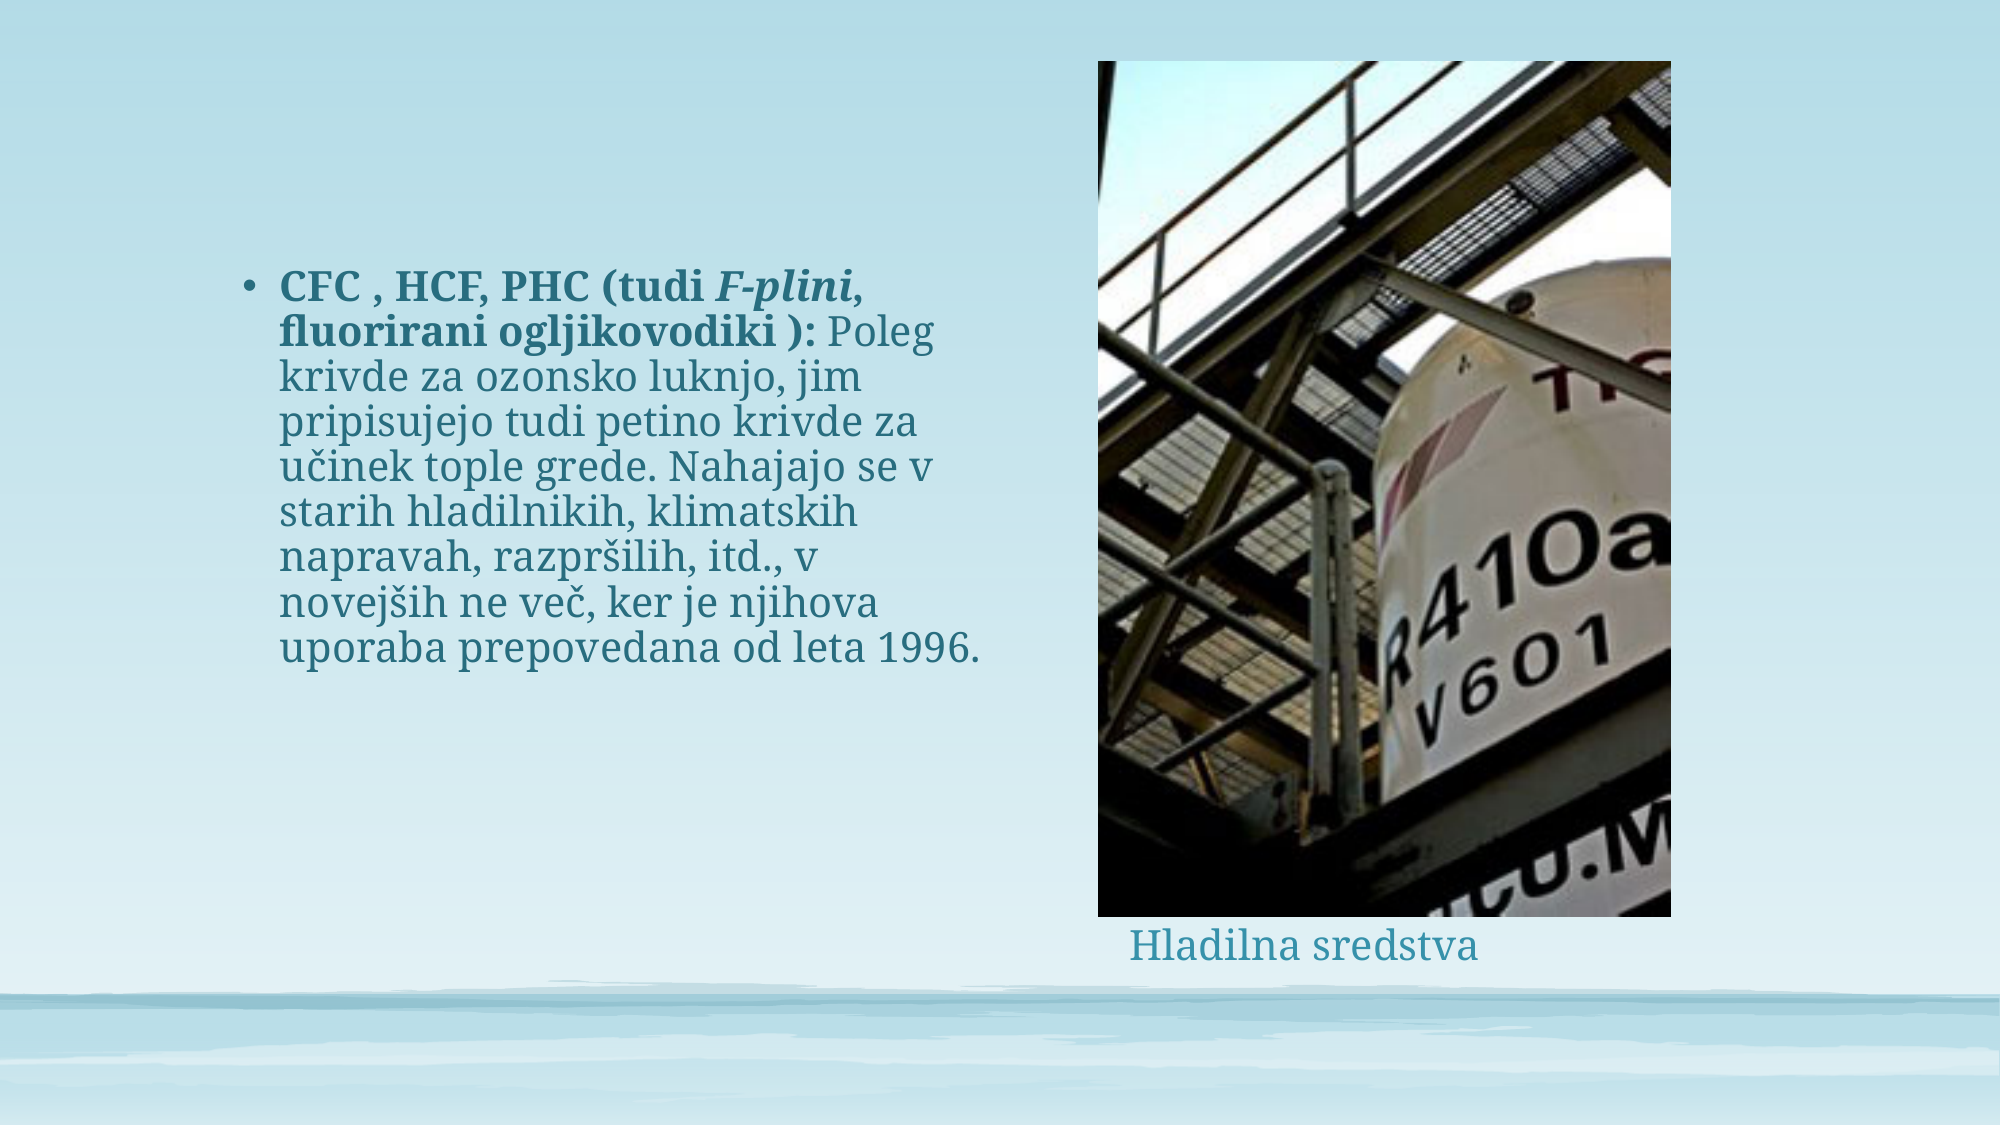

#
CFC , HCF, PHC (tudi F-plini, fluorirani ogljikovodiki ): Poleg krivde za ozonsko luknjo, jim pripisujejo tudi petino krivde za učinek tople grede. Nahajajo se v starih hladilnikih, klimatskih napravah, razpršilih, itd., v novejših ne več, ker je njihova uporaba prepovedana od leta 1996.
Hladilna sredstva